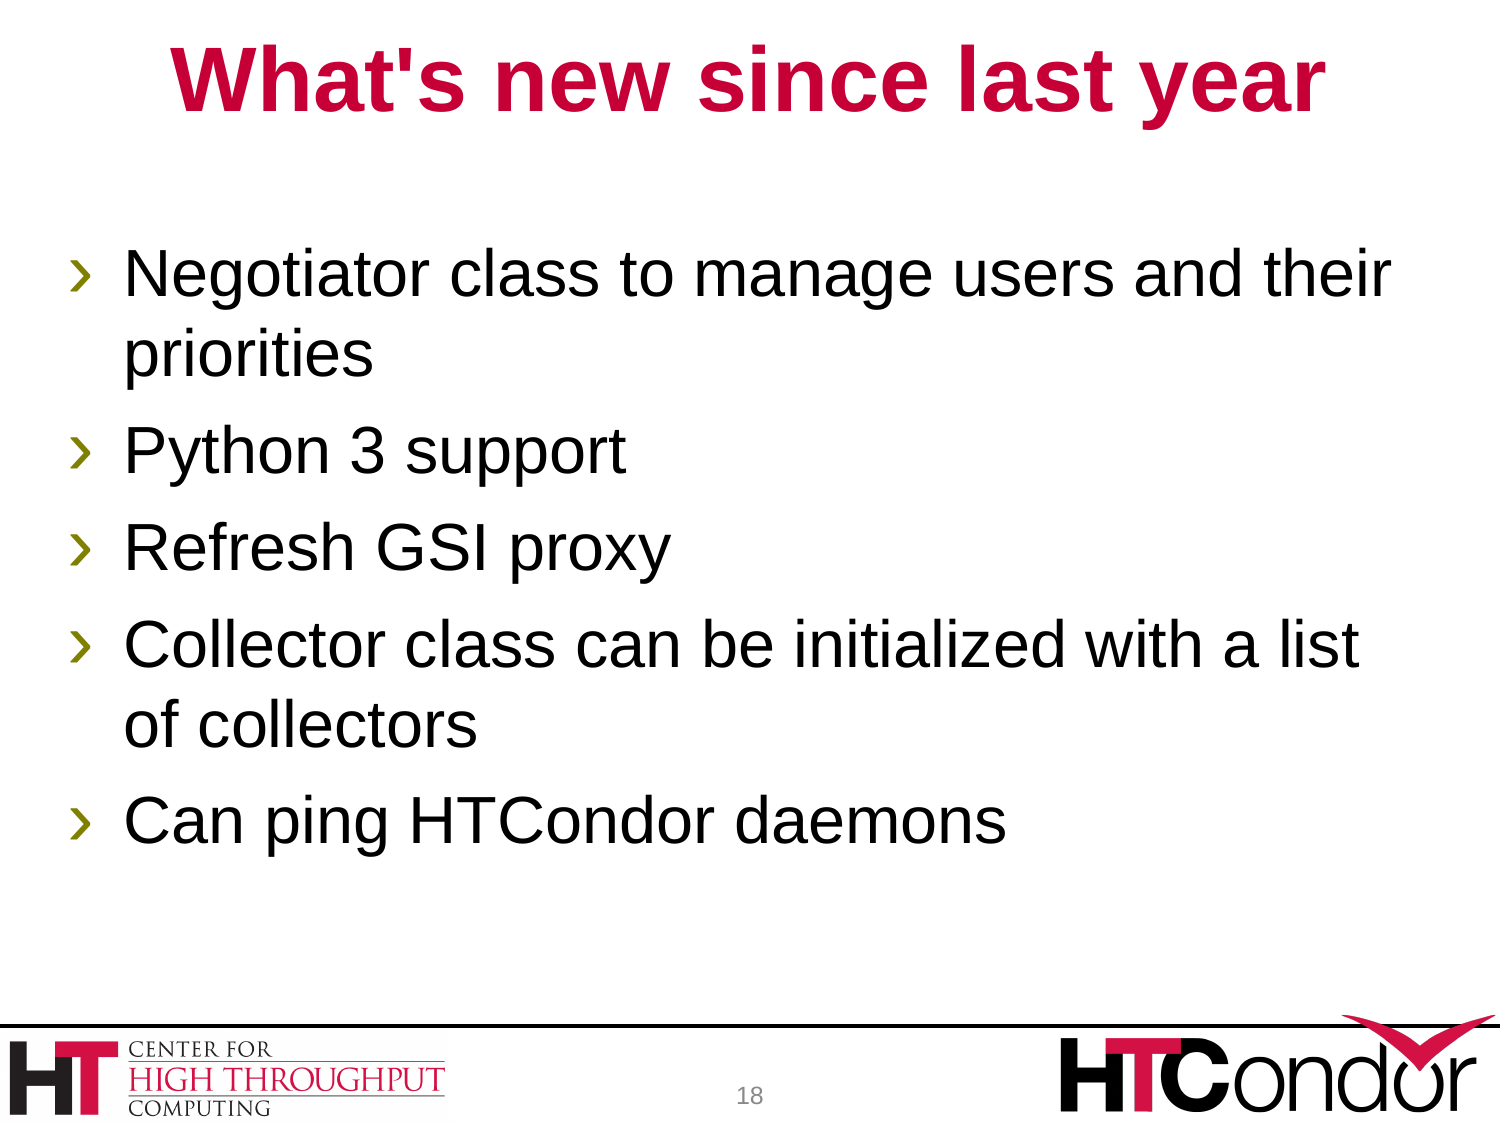

# What's new since last year
Negotiator class to manage users and their priorities
Python 3 support
Refresh GSI proxy
Collector class can be initialized with a list of collectors
Can ping HTCondor daemons